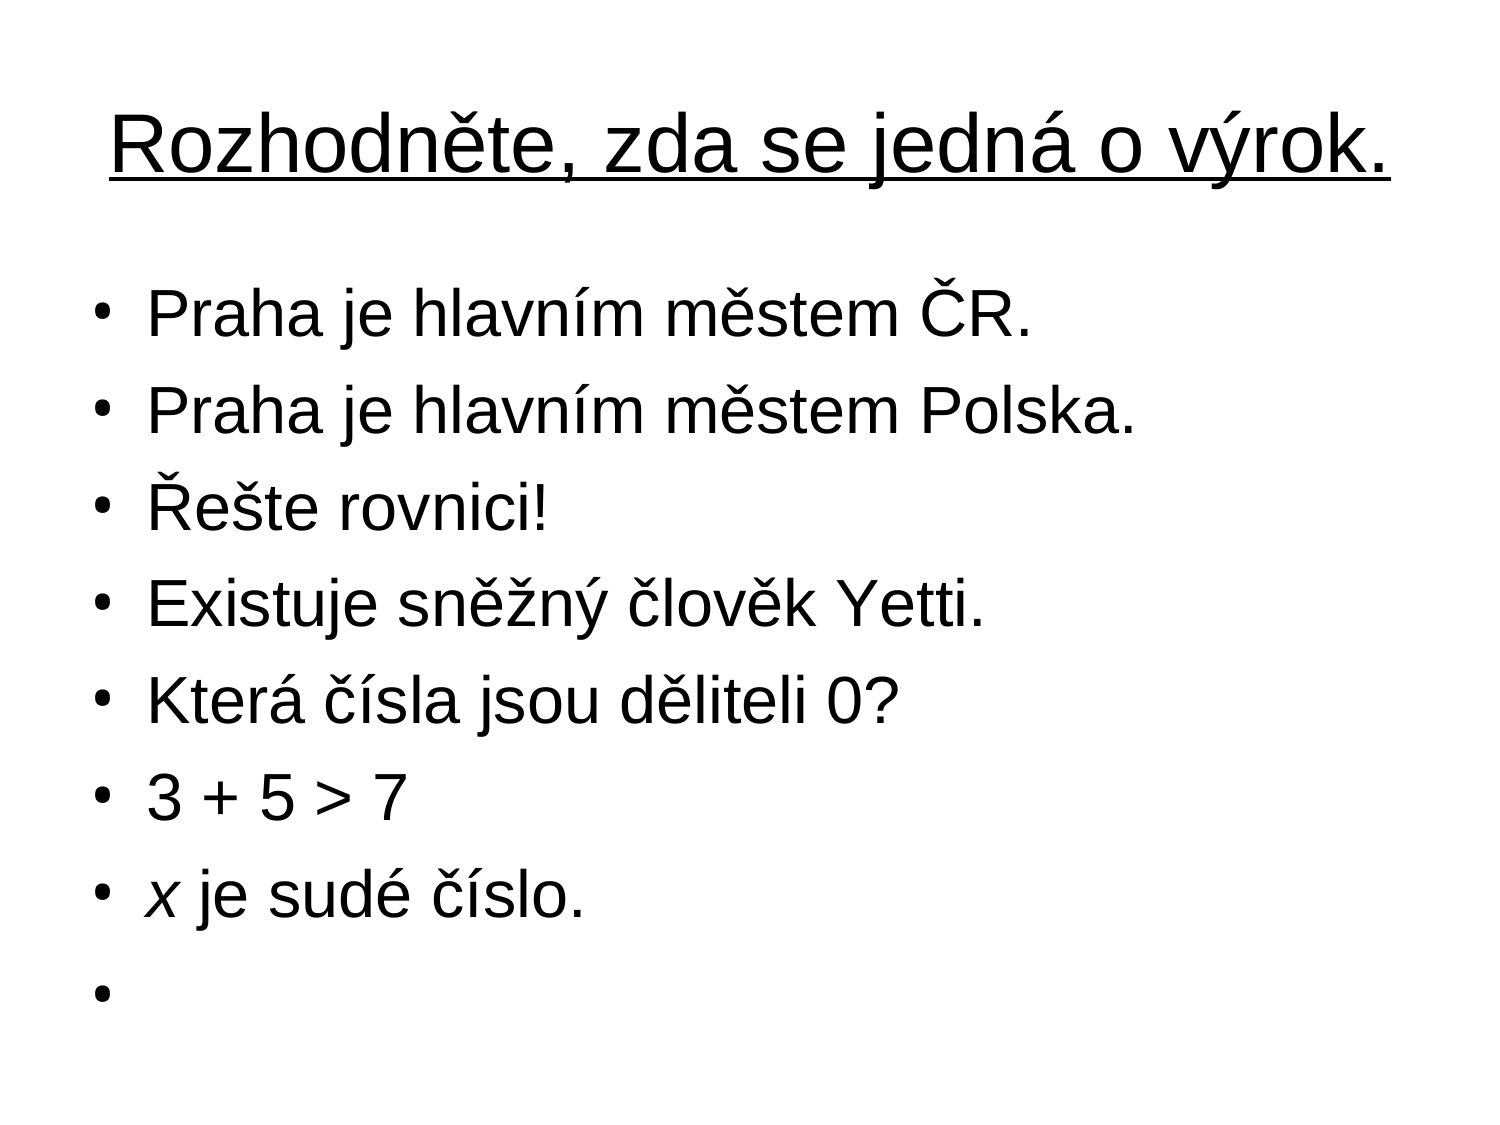

# Rozhodněte, zda se jedná o výrok.
Praha je hlavním městem ČR.
Praha je hlavním městem Polska.
Řešte rovnici!
Existuje sněžný člověk Yetti.
Která čísla jsou děliteli 0?
3 + 5 > 7
x je sudé číslo.